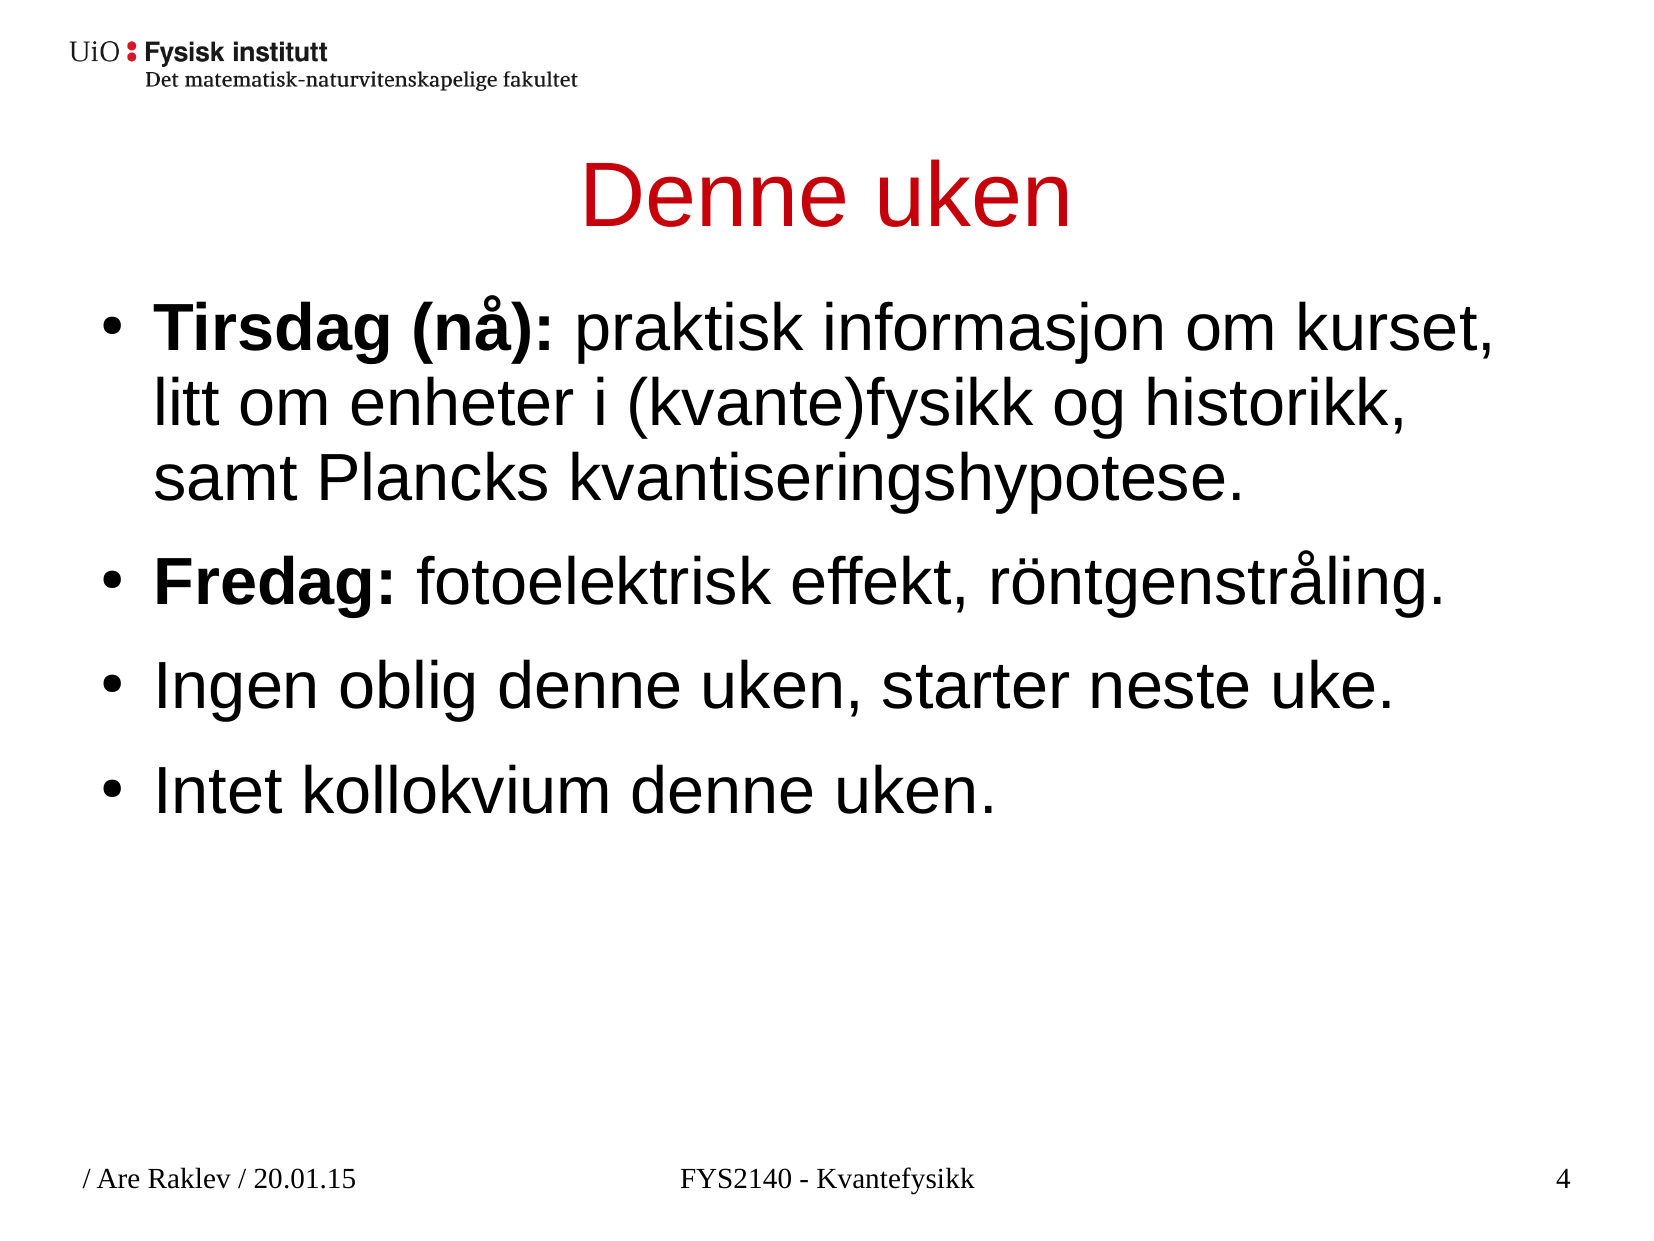

# Denne uken
Tirsdag (nå): praktisk informasjon om kurset, litt om enheter i (kvante)fysikk og historikk, samt Plancks kvantiseringshypotese.
Fredag: fotoelektrisk effekt, röntgenstråling.
Ingen oblig denne uken, starter neste uke.
Intet kollokvium denne uken.
/ Are Raklev / 20.01.15
FYS2140 - Kvantefysikk
4